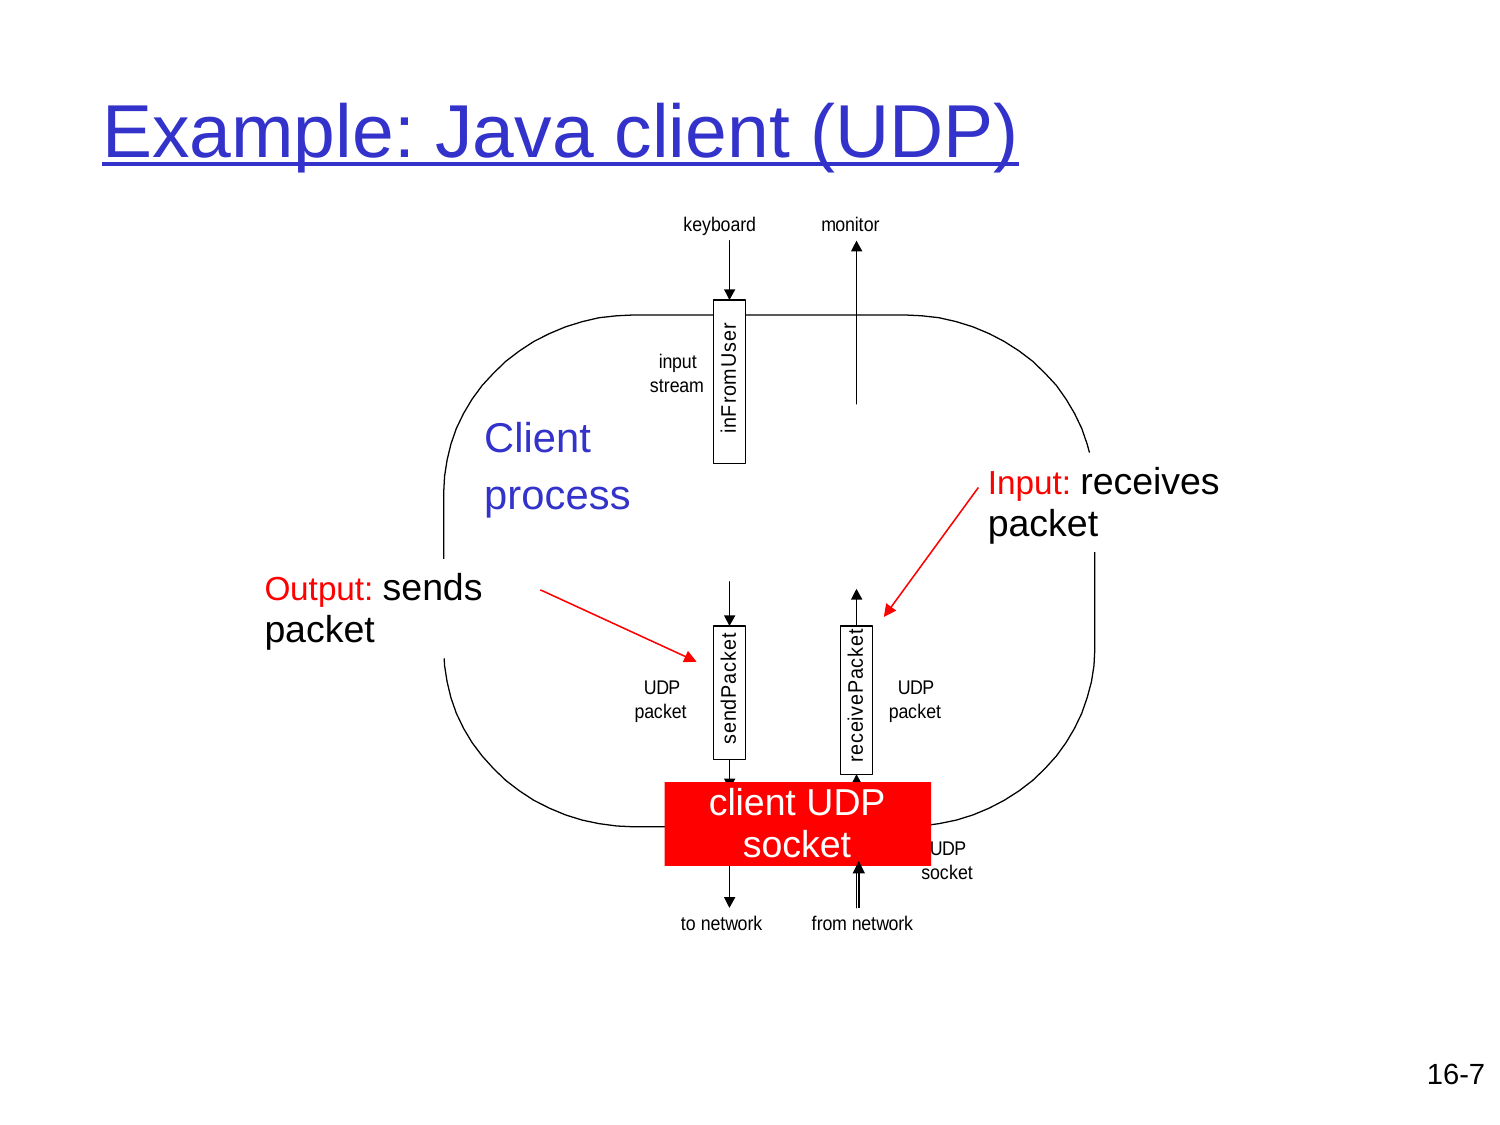

# Example: Java client (UDP)
Client
process
Input: receives packet
Output: sends packet
client UDP socket
7